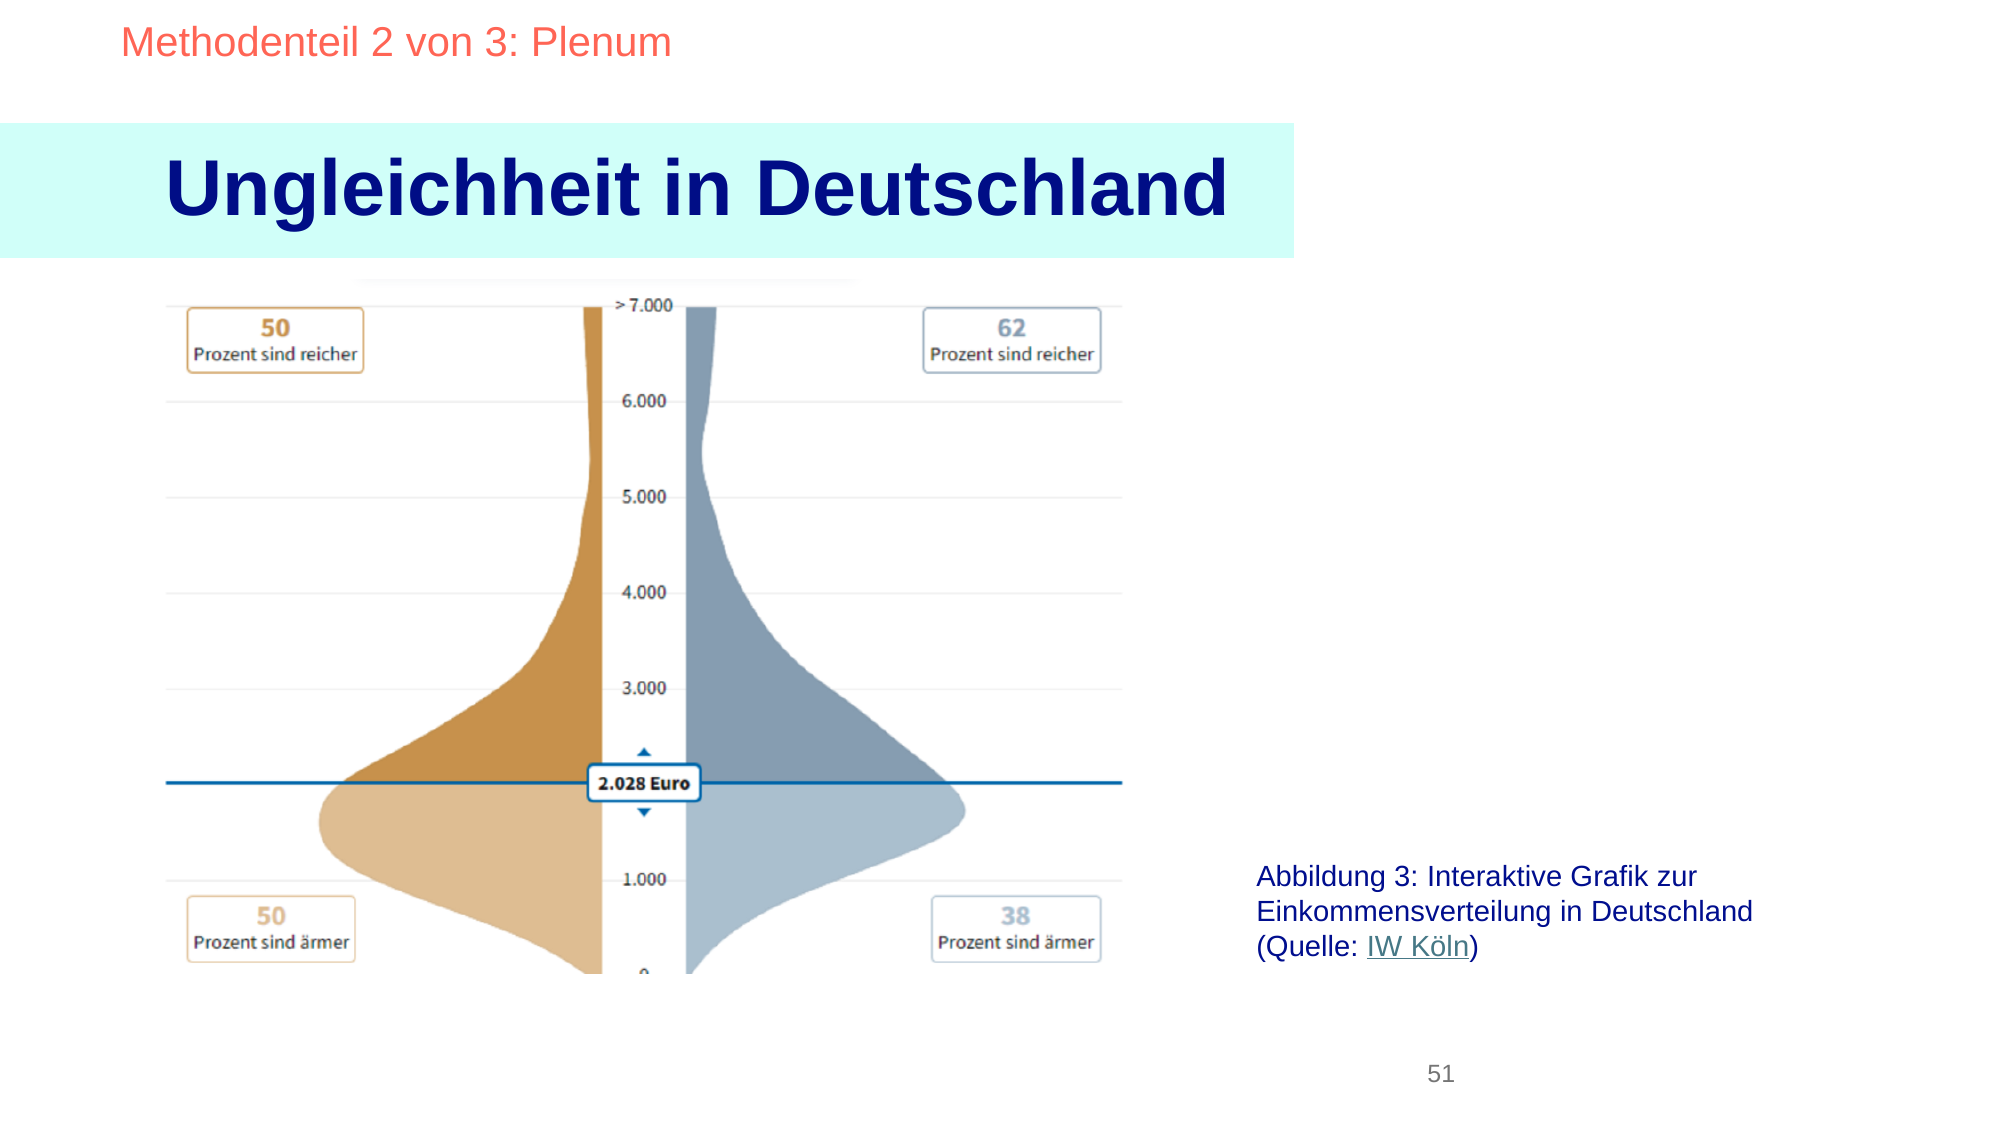

Methodenteil 2 von 3: Plenum
Ungleichheit in Deutschland
# Abbildung 3: Interaktive Grafik zur
Einkommensverteilung in Deutschland
(Quelle: IW Köln)